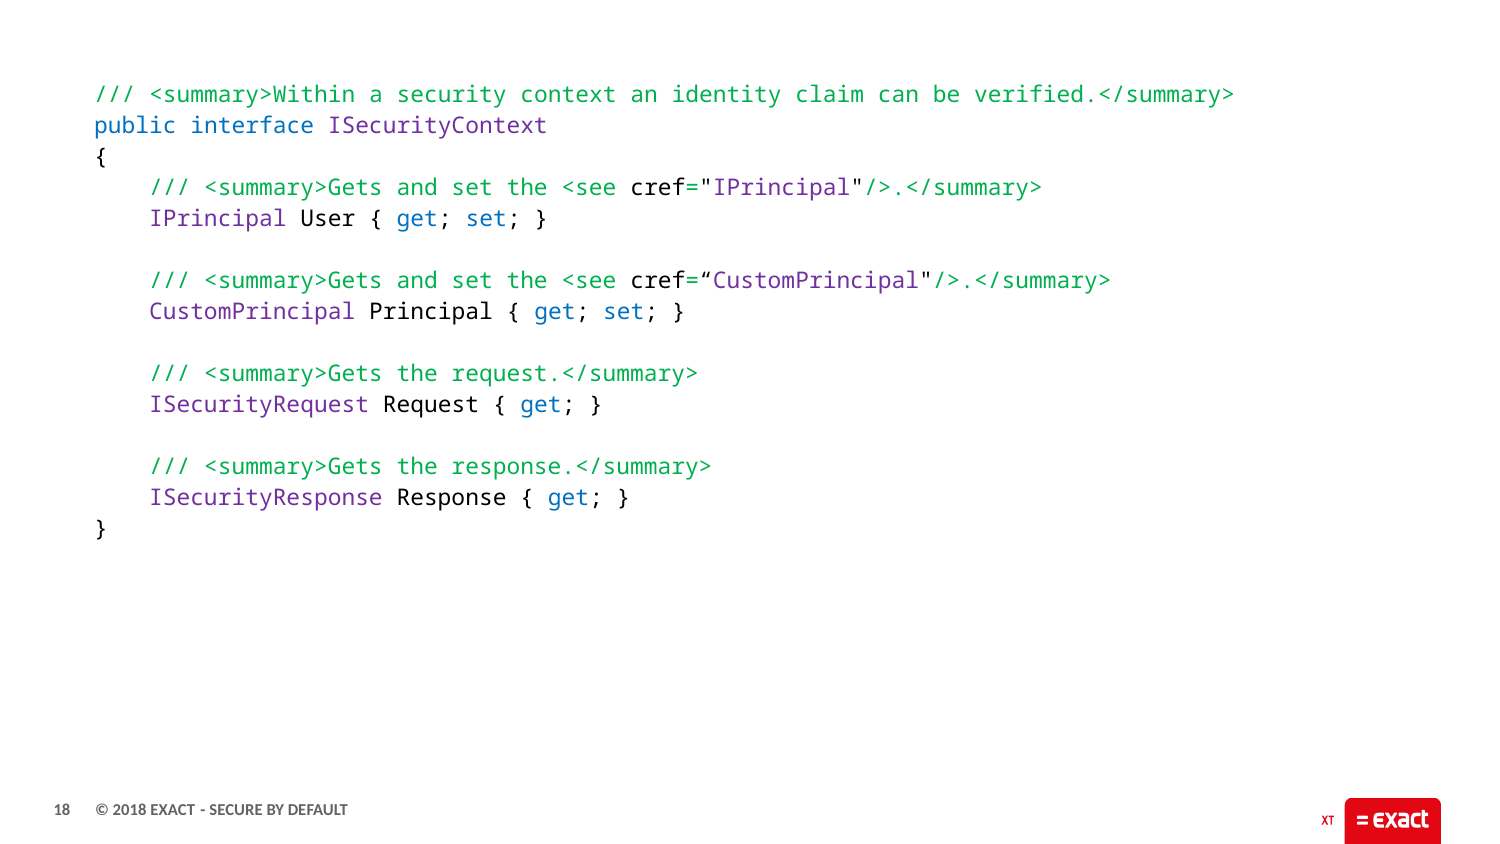

# /// <summary>Within a security context an identity claim can be verified.</summary>
public interface ISecurityContext
{
 /// <summary>Gets and set the <see cref="IPrincipal"/>.</summary>
 IPrincipal User { get; set; }
 /// <summary>Gets and set the <see cref=“CustomPrincipal"/>.</summary>
 CustomPrincipal Principal { get; set; }
 /// <summary>Gets the request.</summary>
 ISecurityRequest Request { get; }
 /// <summary>Gets the response.</summary>
 ISecurityResponse Response { get; }
}
- Secure by default